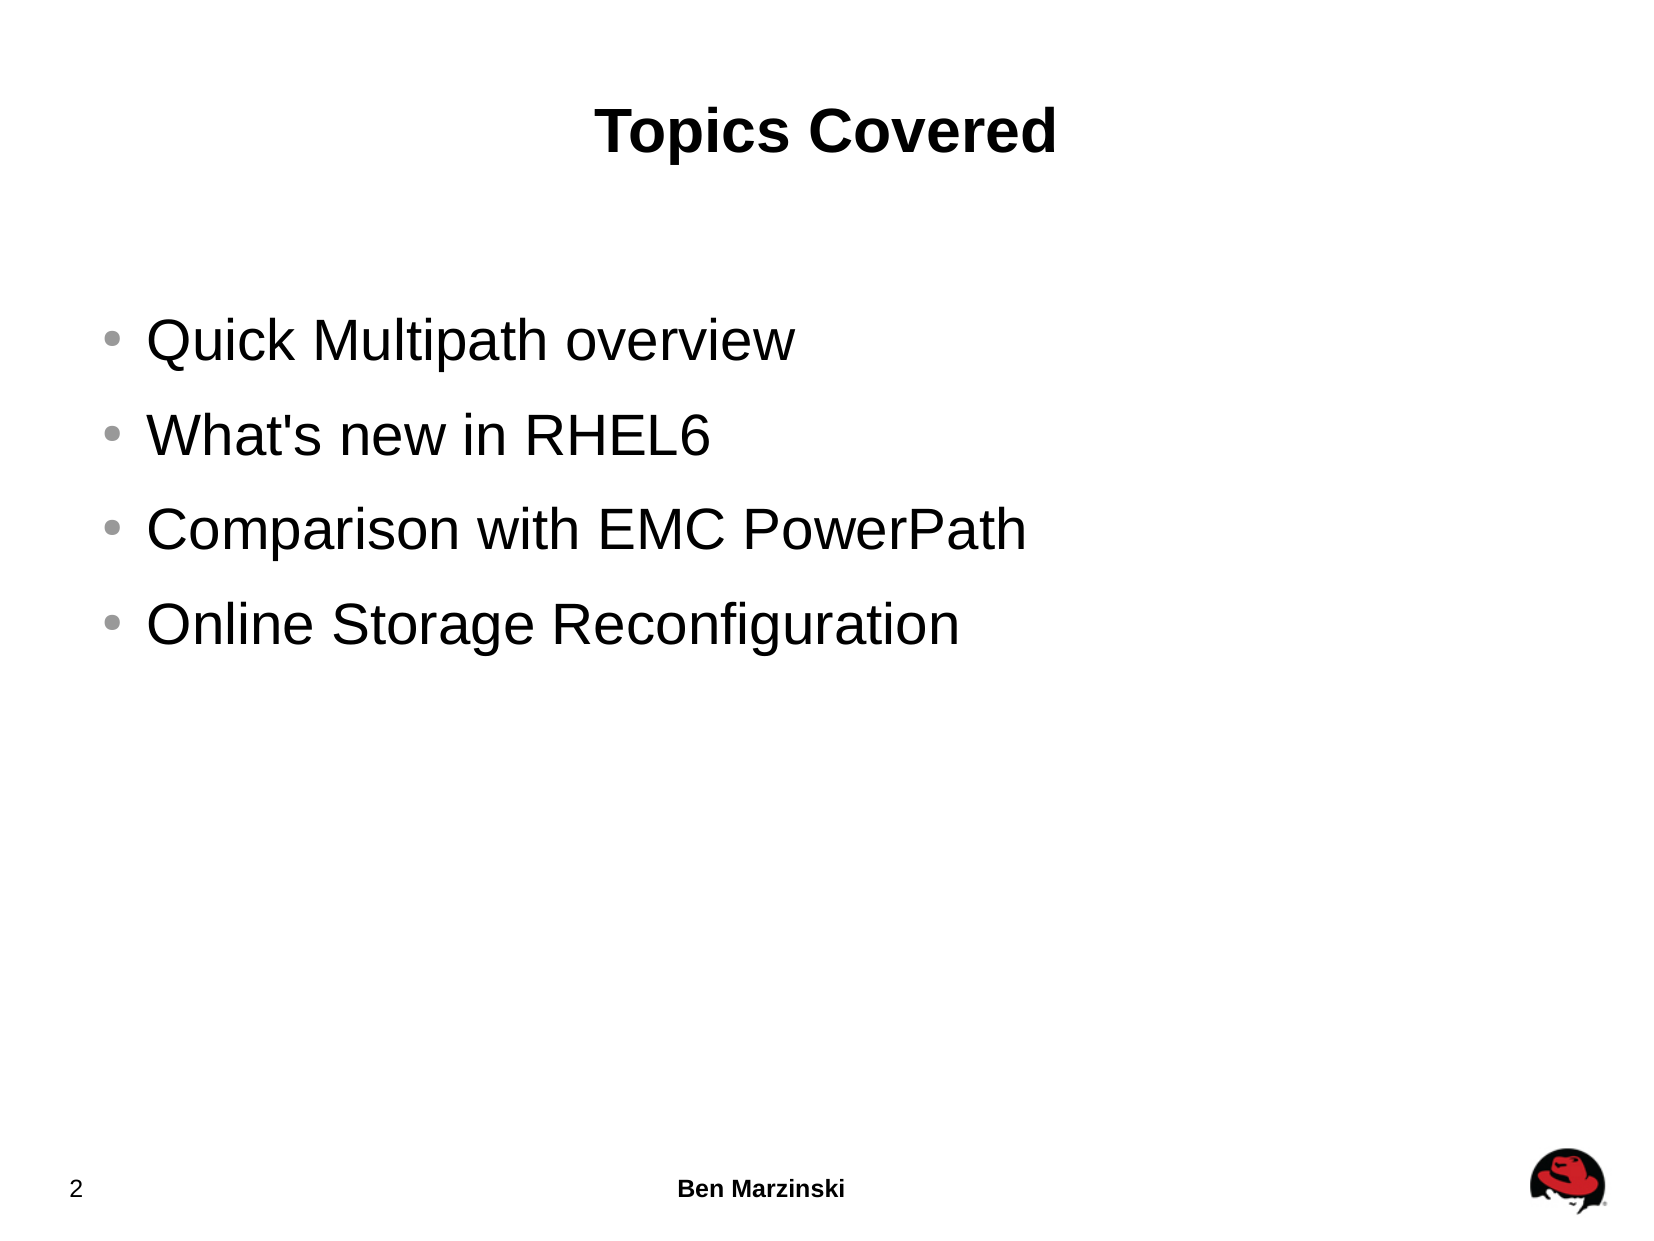

# Topics Covered
Quick Multipath overview
What's new in RHEL6
Comparison with EMC PowerPath
Online Storage Reconfiguration